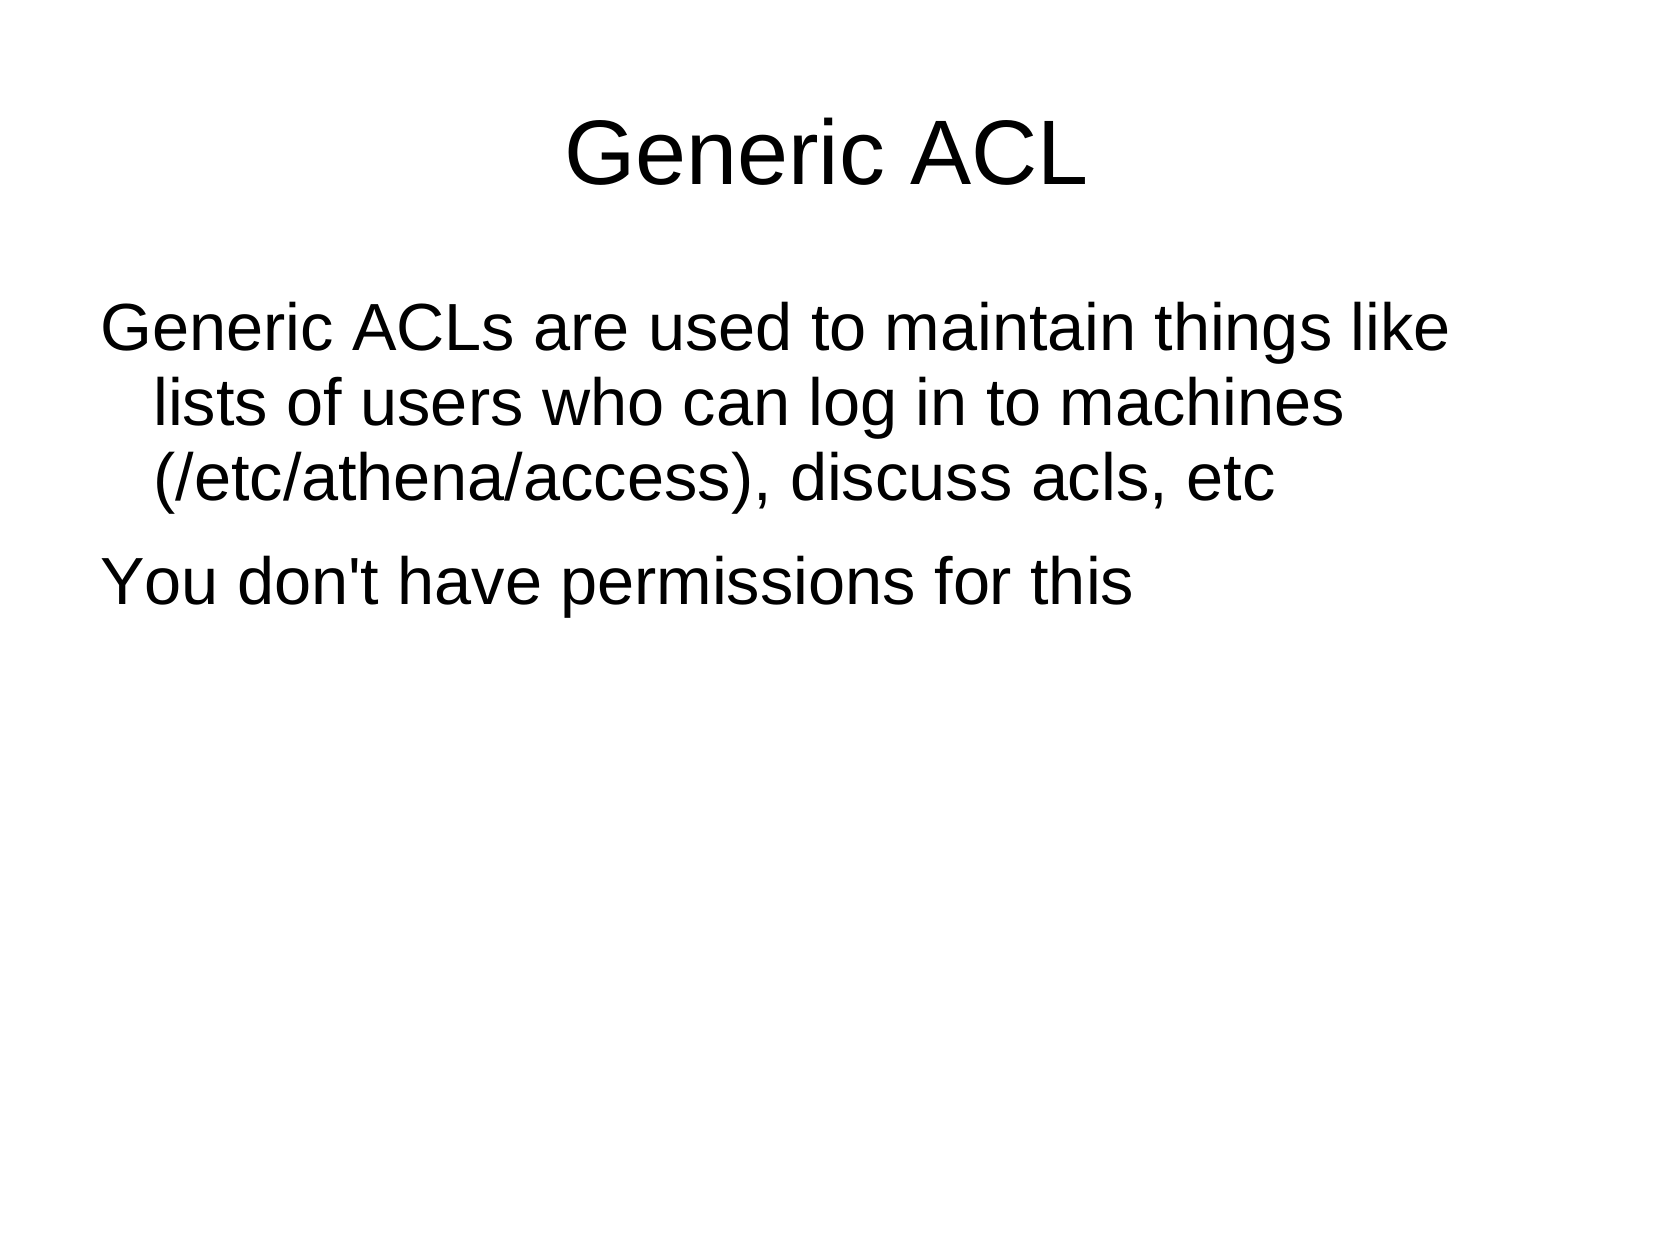

# Generic ACL
Generic ACLs are used to maintain things like lists of users who can log in to machines (/etc/athena/access), discuss acls, etc
You don't have permissions for this